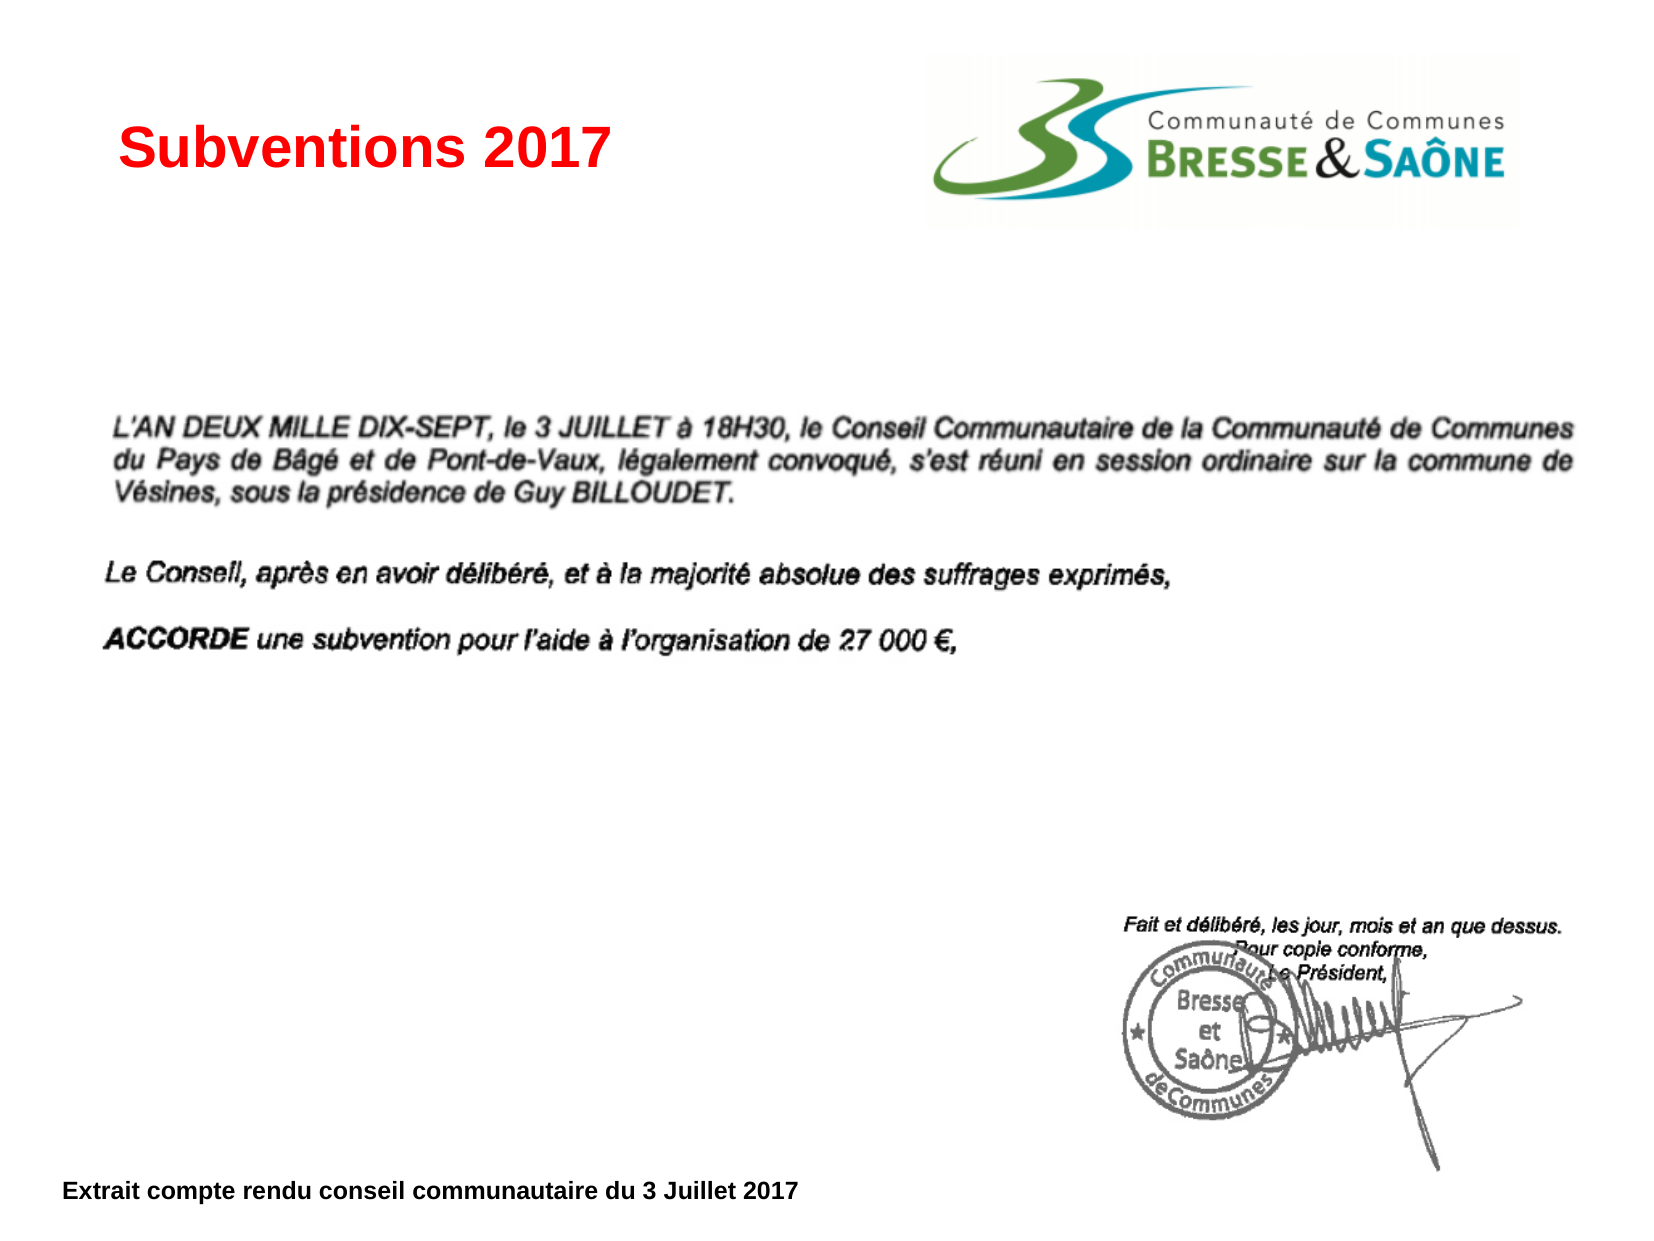

# Subventions 2017
Extrait compte rendu conseil communautaire du 3 Juillet 2017